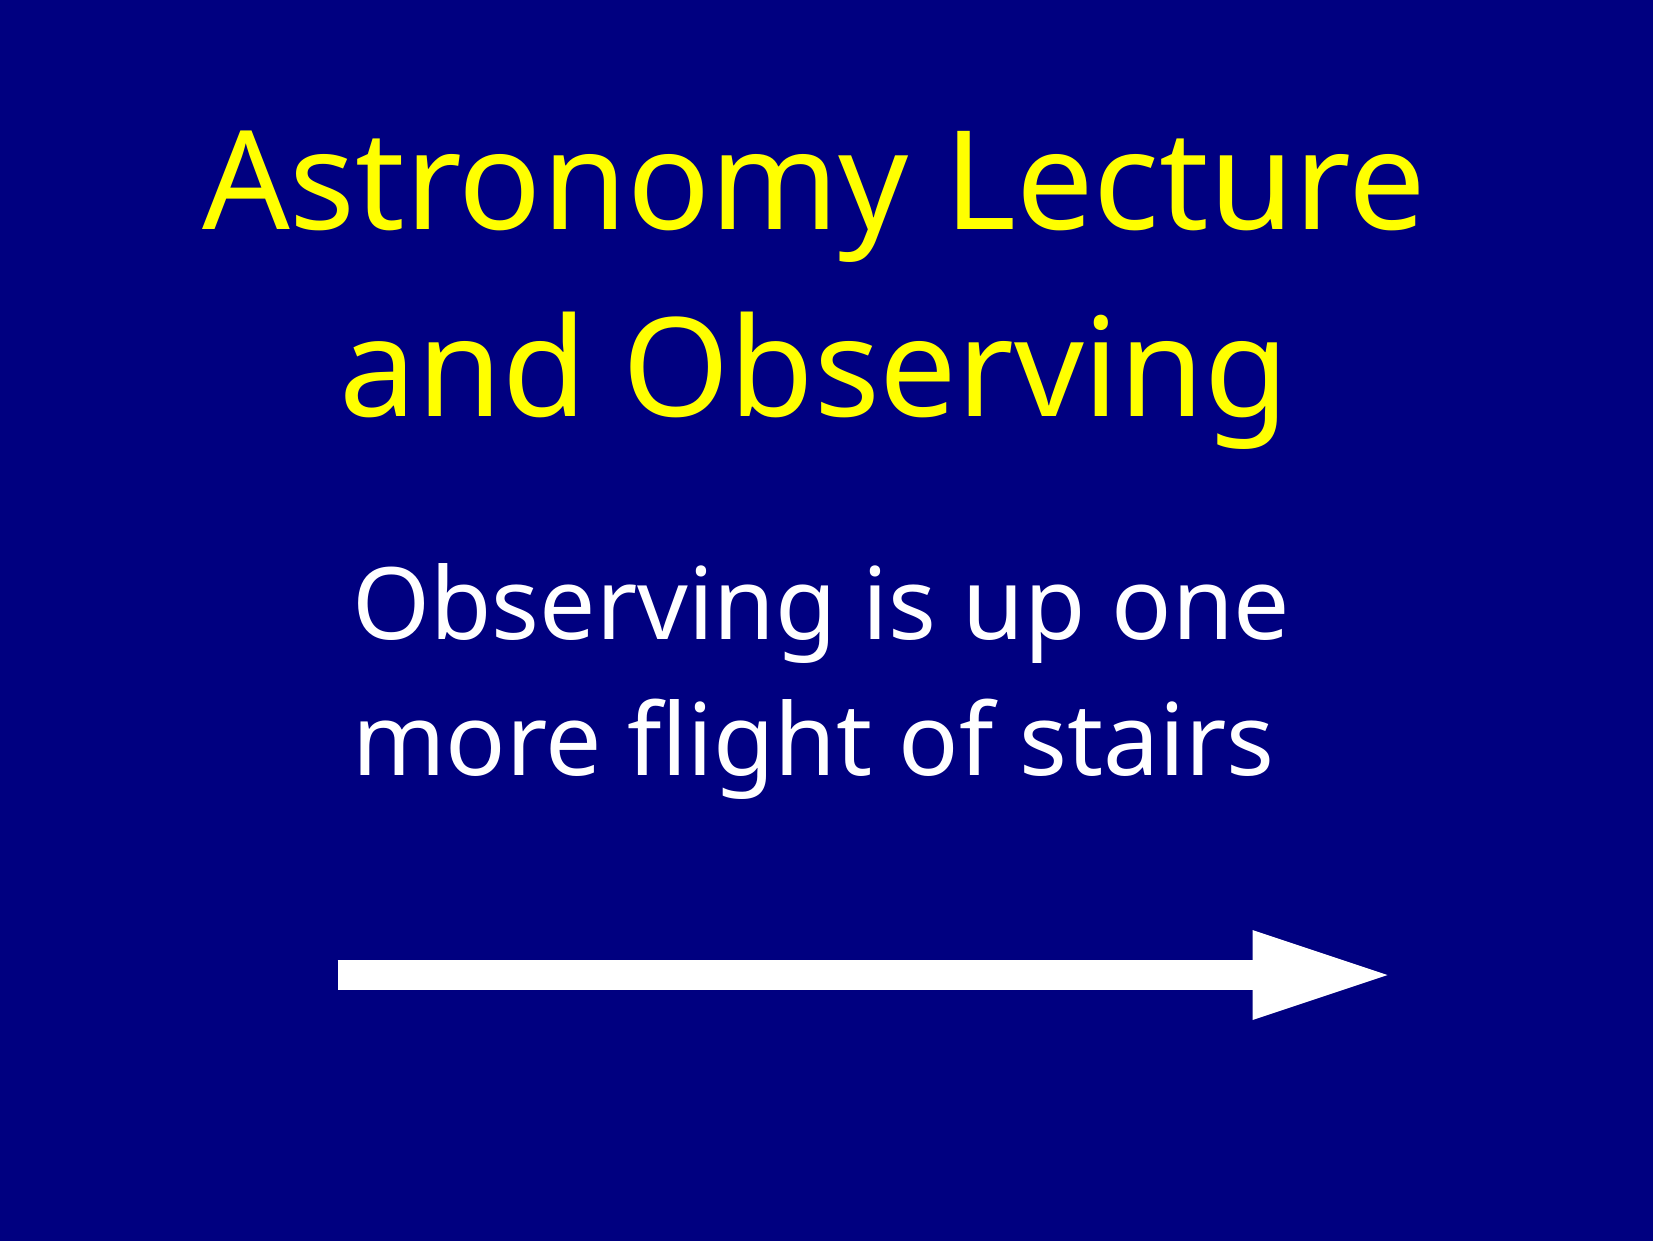

Astronomy Lecture and Observing
Observing is up one
more flight of stairs